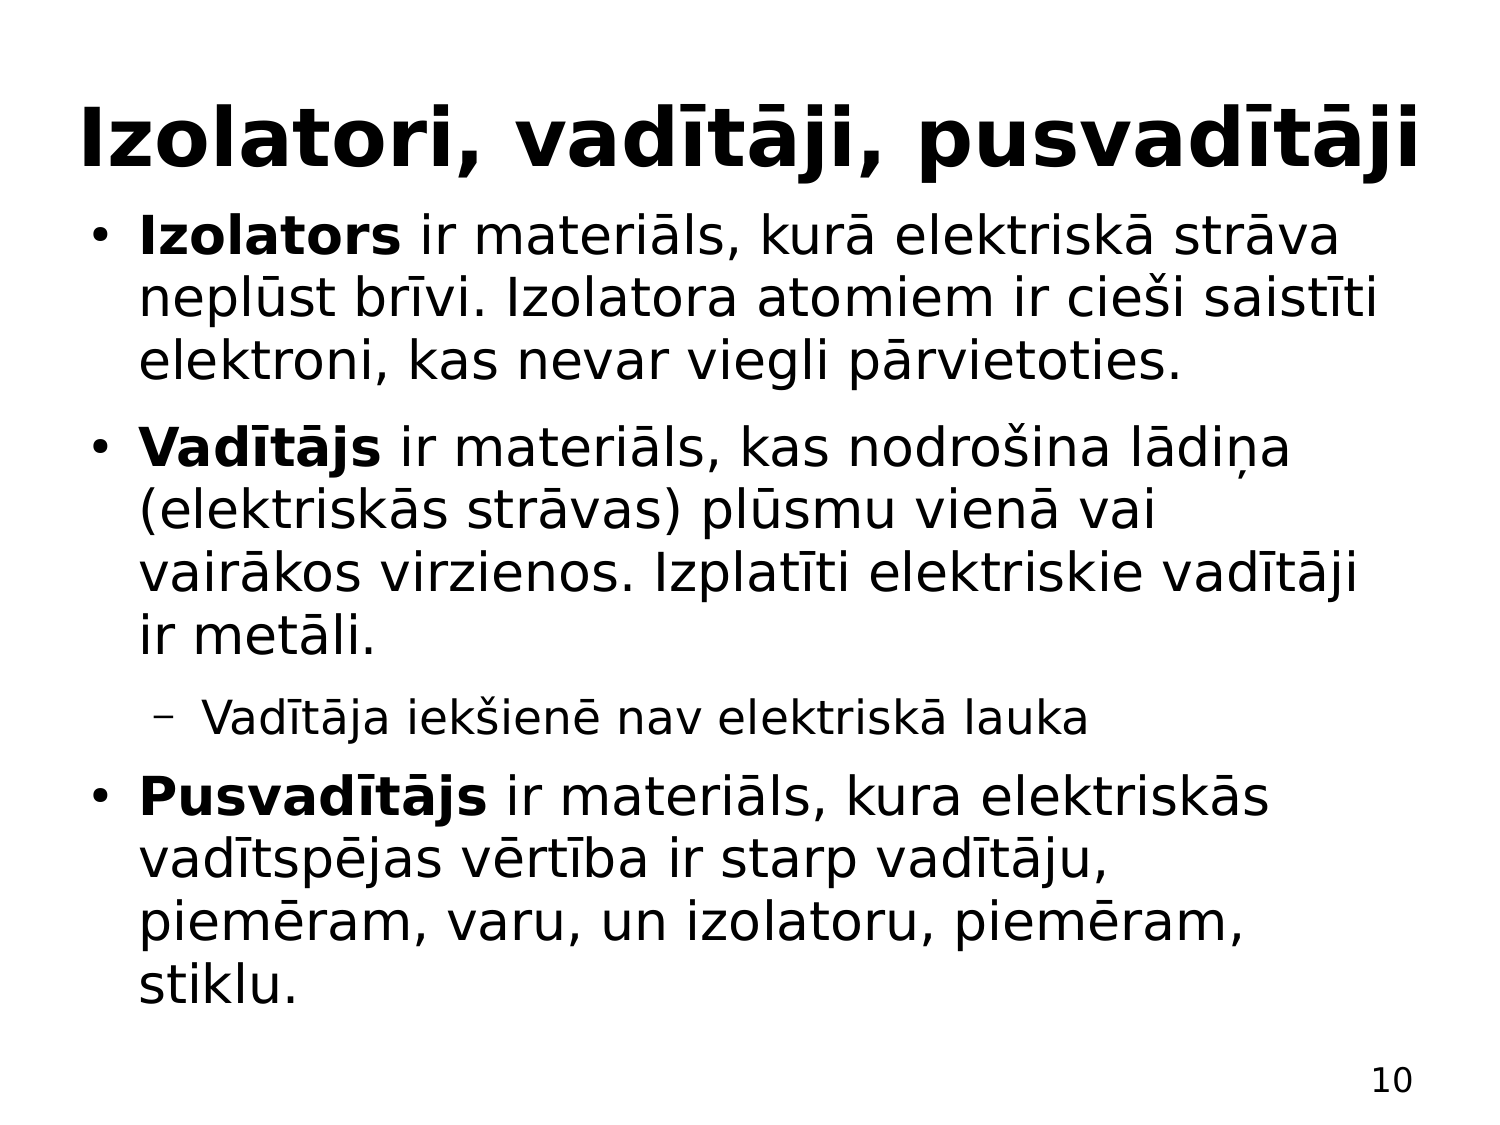

# Izolatori, vadītāji, pusvadītāji
Izolators ir materiāls, kurā elektriskā strāva neplūst brīvi. Izolatora atomiem ir cieši saistīti elektroni, kas nevar viegli pārvietoties.
Vadītājs ir materiāls, kas nodrošina lādiņa (elektriskās strāvas) plūsmu vienā vai vairākos virzienos. Izplatīti elektriskie vadītāji ir metāli.
Vadītāja iekšienē nav elektriskā lauka
Pusvadītājs ir materiāls, kura elektriskās vadītspējas vērtība ir starp vadītāju, piemēram, varu, un izolatoru, piemēram, stiklu.